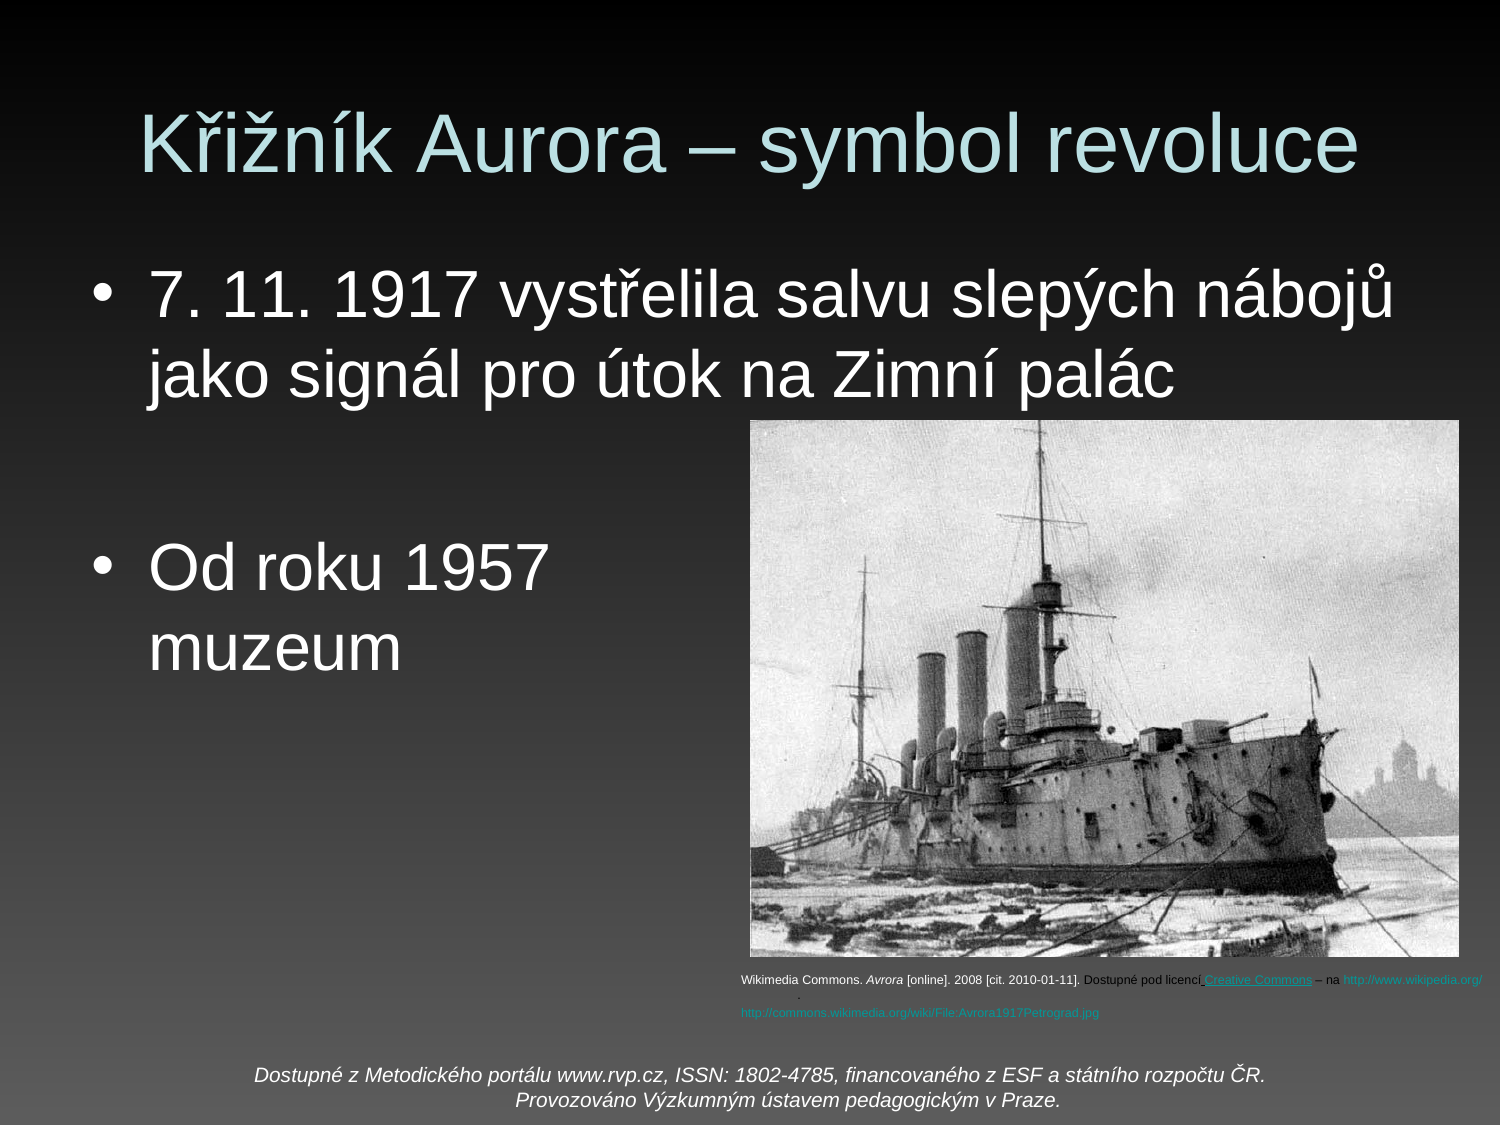

# Křižník Aurora – symbol revoluce
7. 11. 1917 vystřelila salvu slepých nábojů jako signál pro útok na Zimní palác
Od roku 1957
muzeum
Wikimedia Commons. Avrora [online]. 2008 [cit. 2010-01-11]. Dostupné pod licencí Creative Commons – na http://www.wikipedia.org/.
http://commons.wikimedia.org/wiki/File:Avrora1917Petrograd.jpg
Dostupné z Metodického portálu www.rvp.cz, ISSN: 1802-4785, financovaného z ESF a státního rozpočtu ČR.
Provozováno Výzkumným ústavem pedagogickým v Praze.